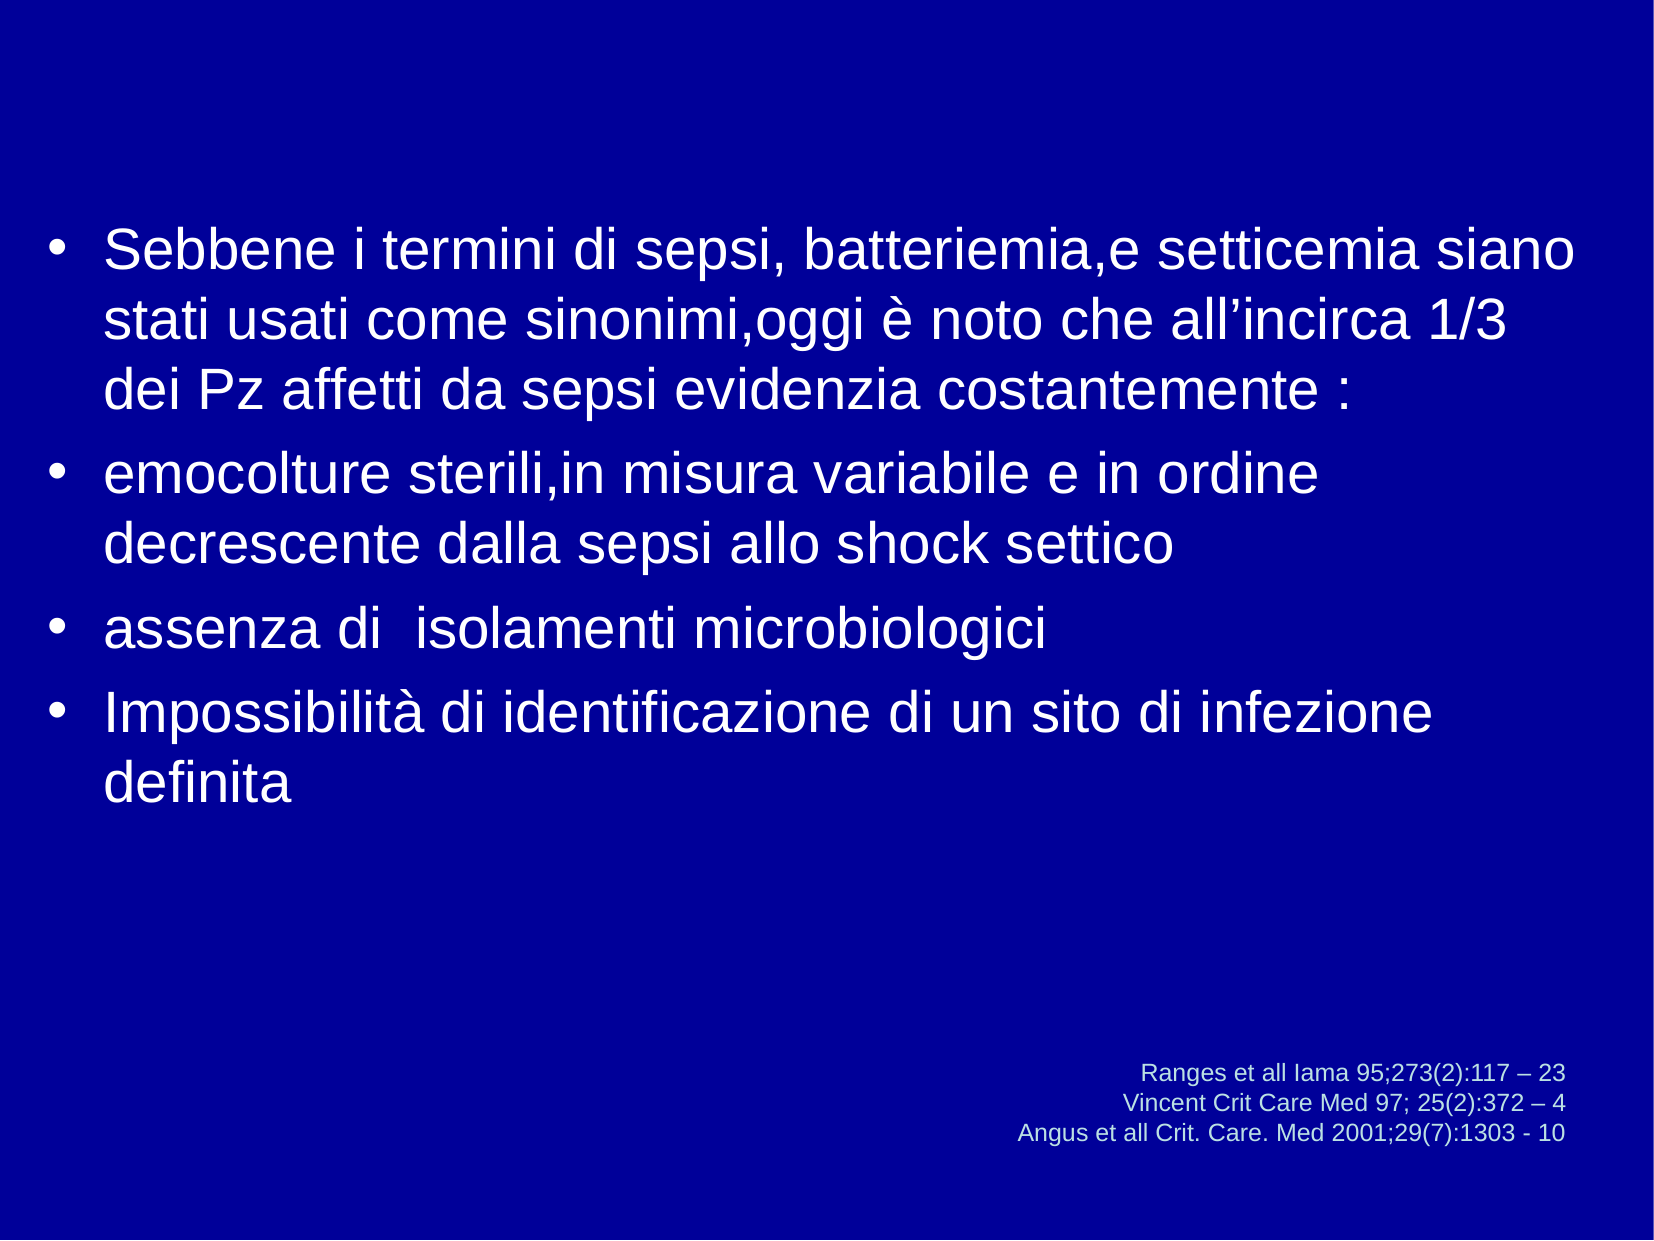

# Sebbene i termini di sepsi, batteriemia,e setticemia siano stati usati come sinonimi,oggi è noto che all’incirca 1/3 dei Pz affetti da sepsi evidenzia costantemente :
emocolture sterili,in misura variabile e in ordine decrescente dalla sepsi allo shock settico
assenza di isolamenti microbiologici
Impossibilità di identificazione di un sito di infezione definita
Ranges et all Iama 95;273(2):117 – 23
Vincent Crit Care Med 97; 25(2):372 – 4
Angus et all Crit. Care. Med 2001;29(7):1303 - 10